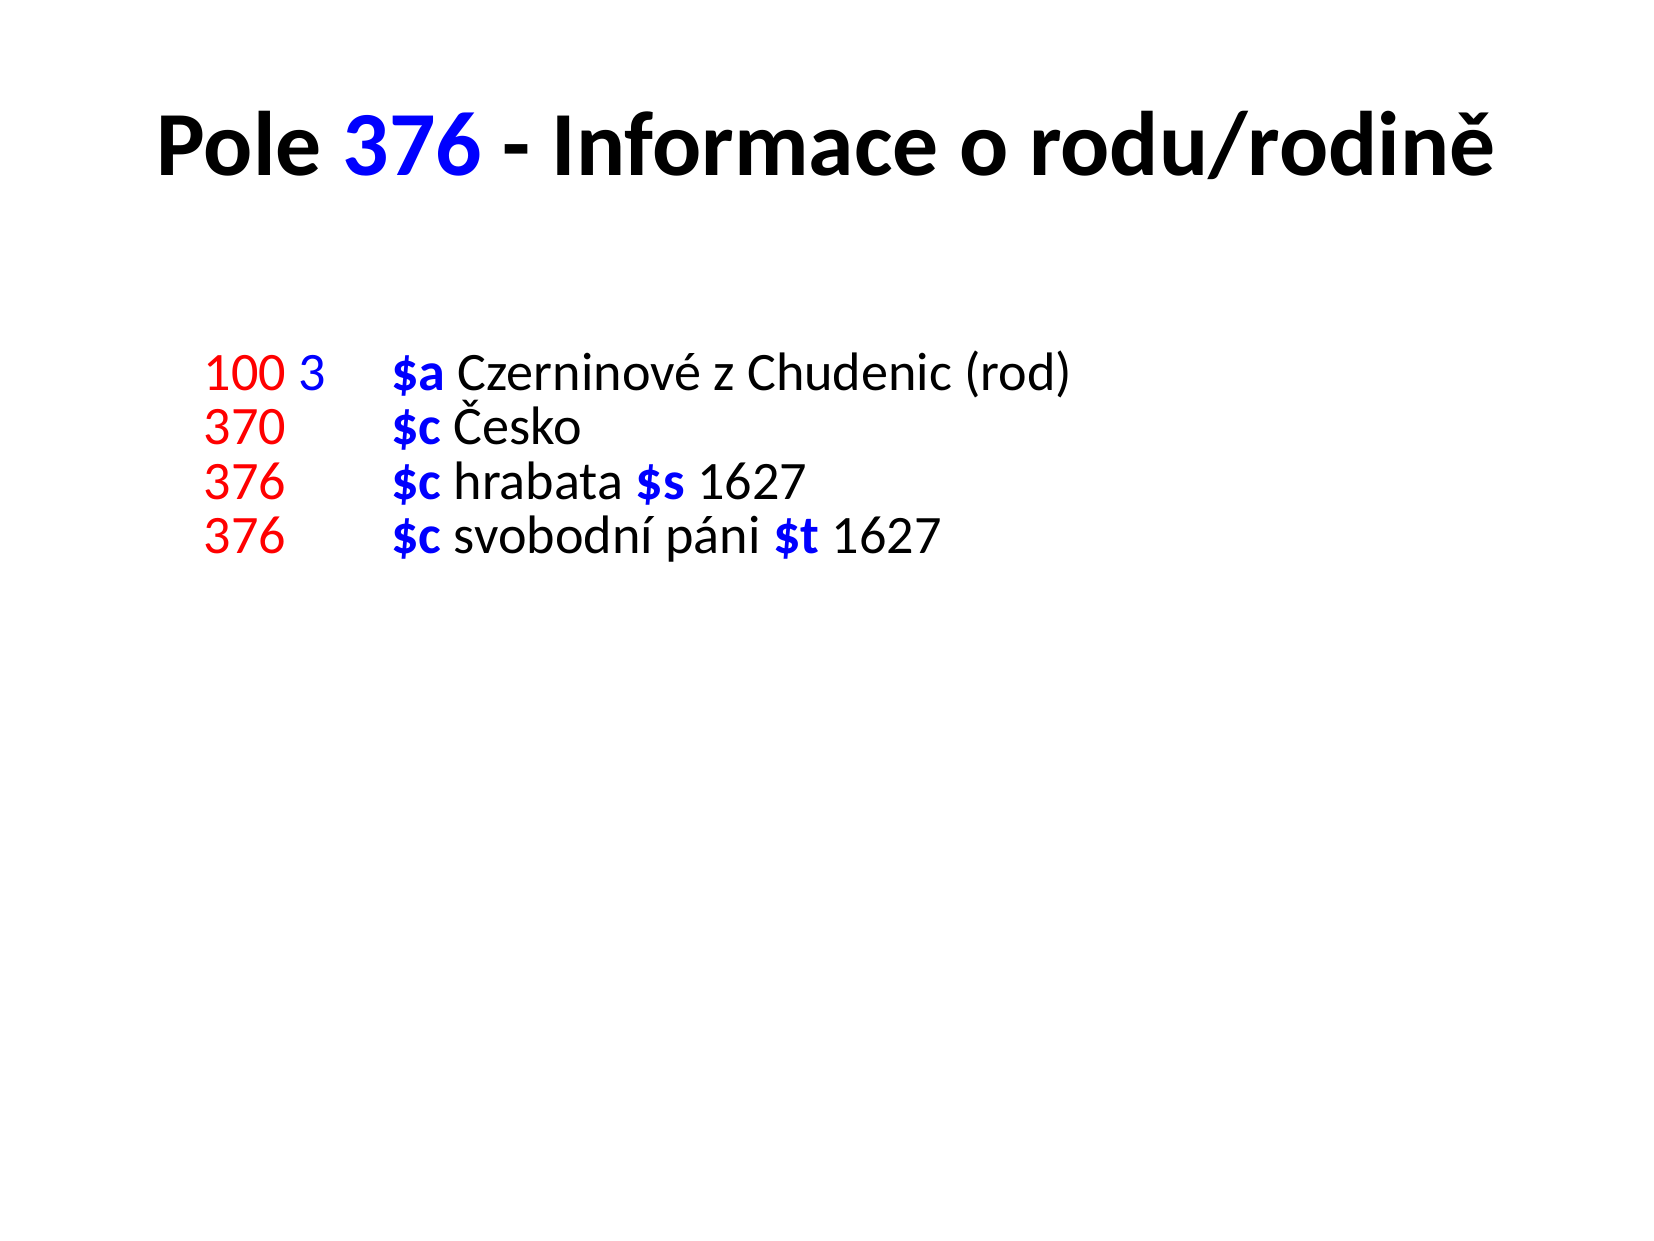

# Pole 376 - Informace o rodu/rodině
100 3 	$a Czerninové z Chudenic (rod)
370 	$c Česko
376 	$c hrabata $s 1627
376 	$c svobodní páni $t 1627